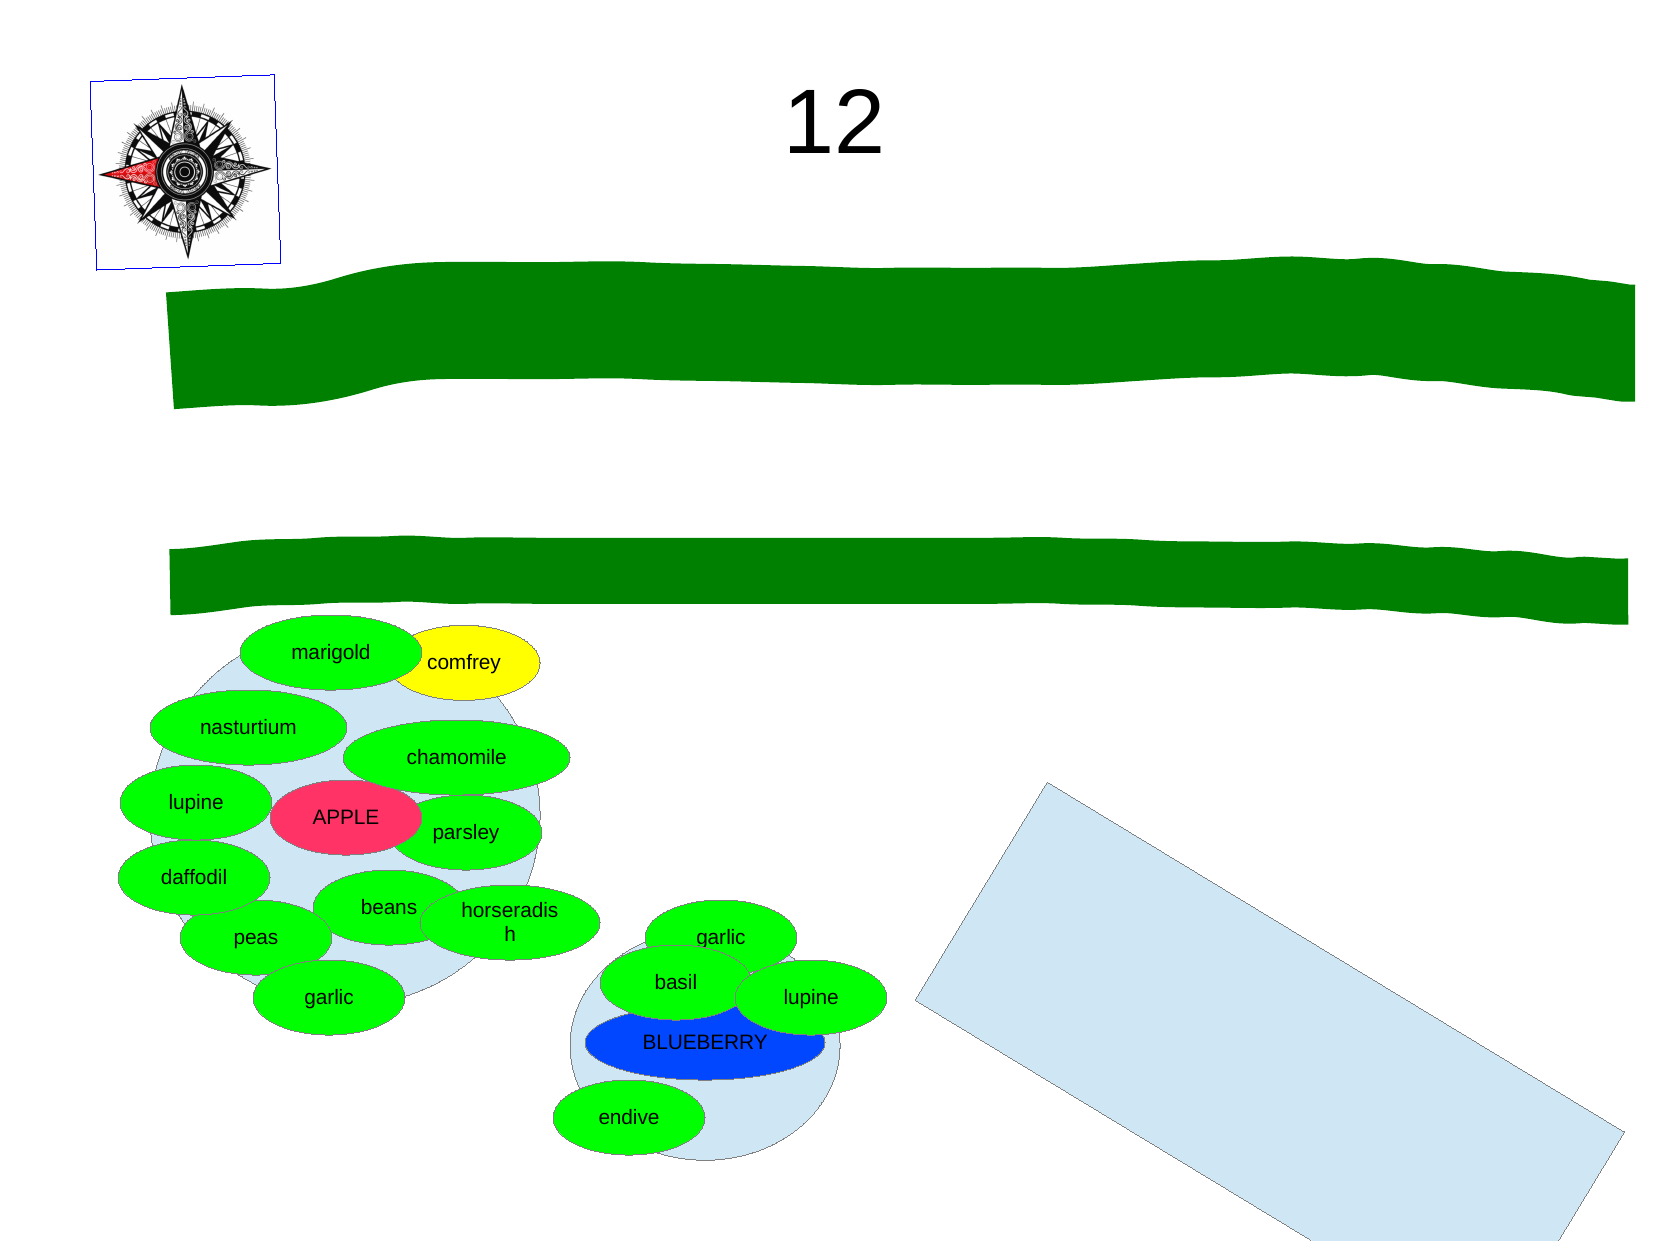

# 12
marigold
comfrey
nasturtium
chamomile
lupine
APPLE
parsley
daffodil
beans
horseradish
peas
garlic
basil
garlic
lupine
BLUEBERRY
endive